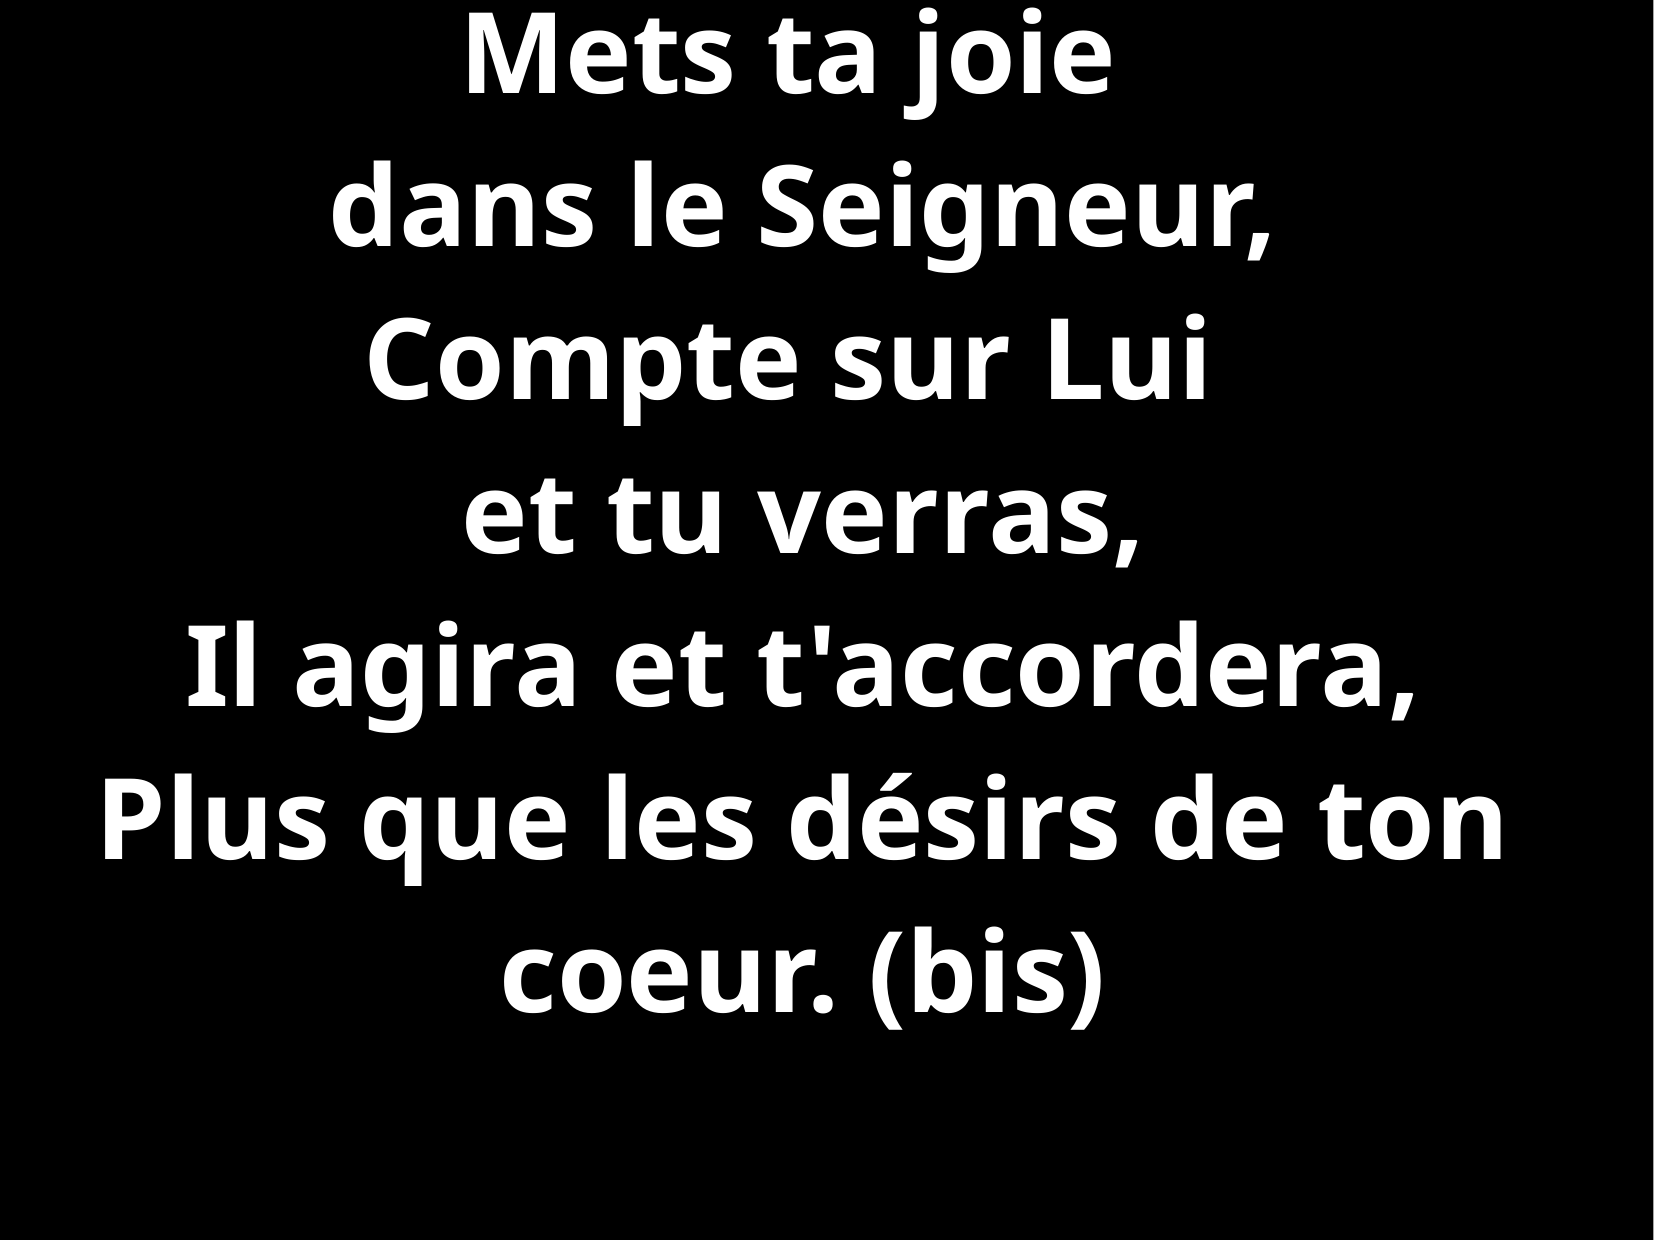

# Mets ta joie
dans le Seigneur,
Compte sur Lui
et tu verras,
Il agira et t'accordera,
Plus que les désirs de ton coeur. (bis)